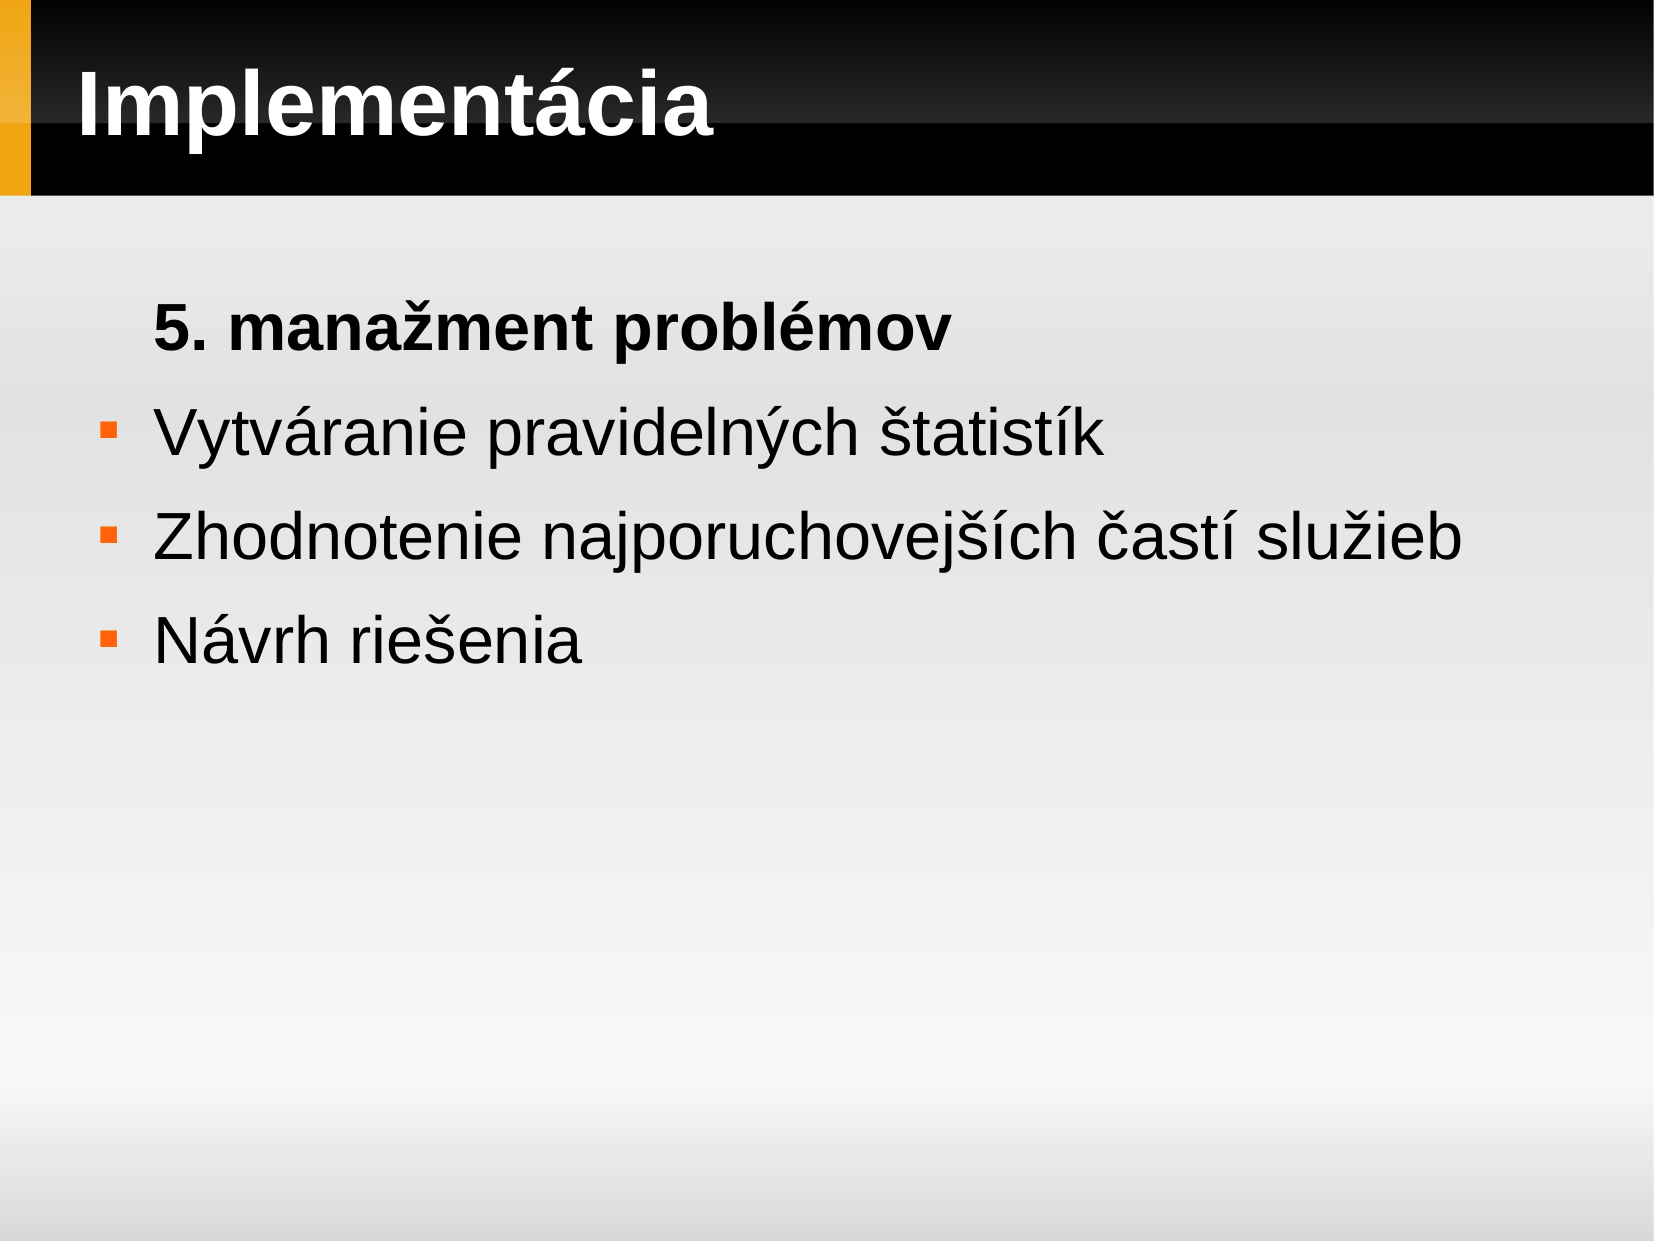

# Implementácia
5. manažment problémov
Vytváranie pravidelných štatistík
Zhodnotenie najporuchovejších častí služieb
Návrh riešenia